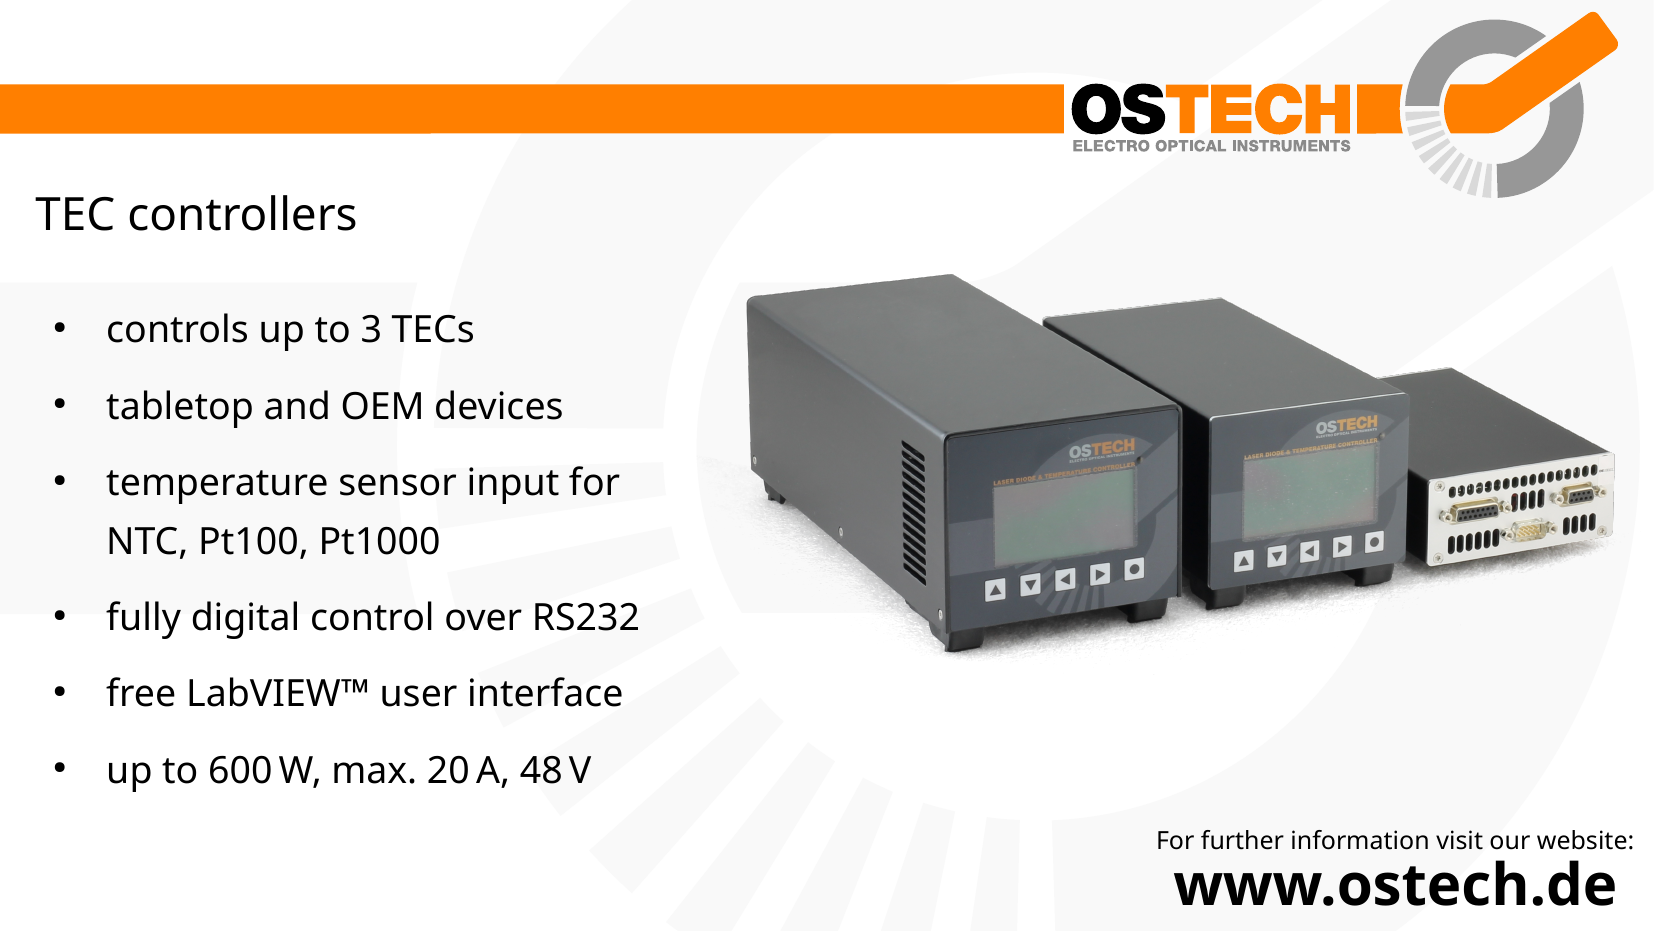

# TEC controllers
controls up to 3 TECs
tabletop and OEM devices
temperature sensor input for
NTC, Pt100, Pt1000
fully digital control over RS232
free LabVIEW™ user interface
up to 600 W, max. 20 A, 48 V